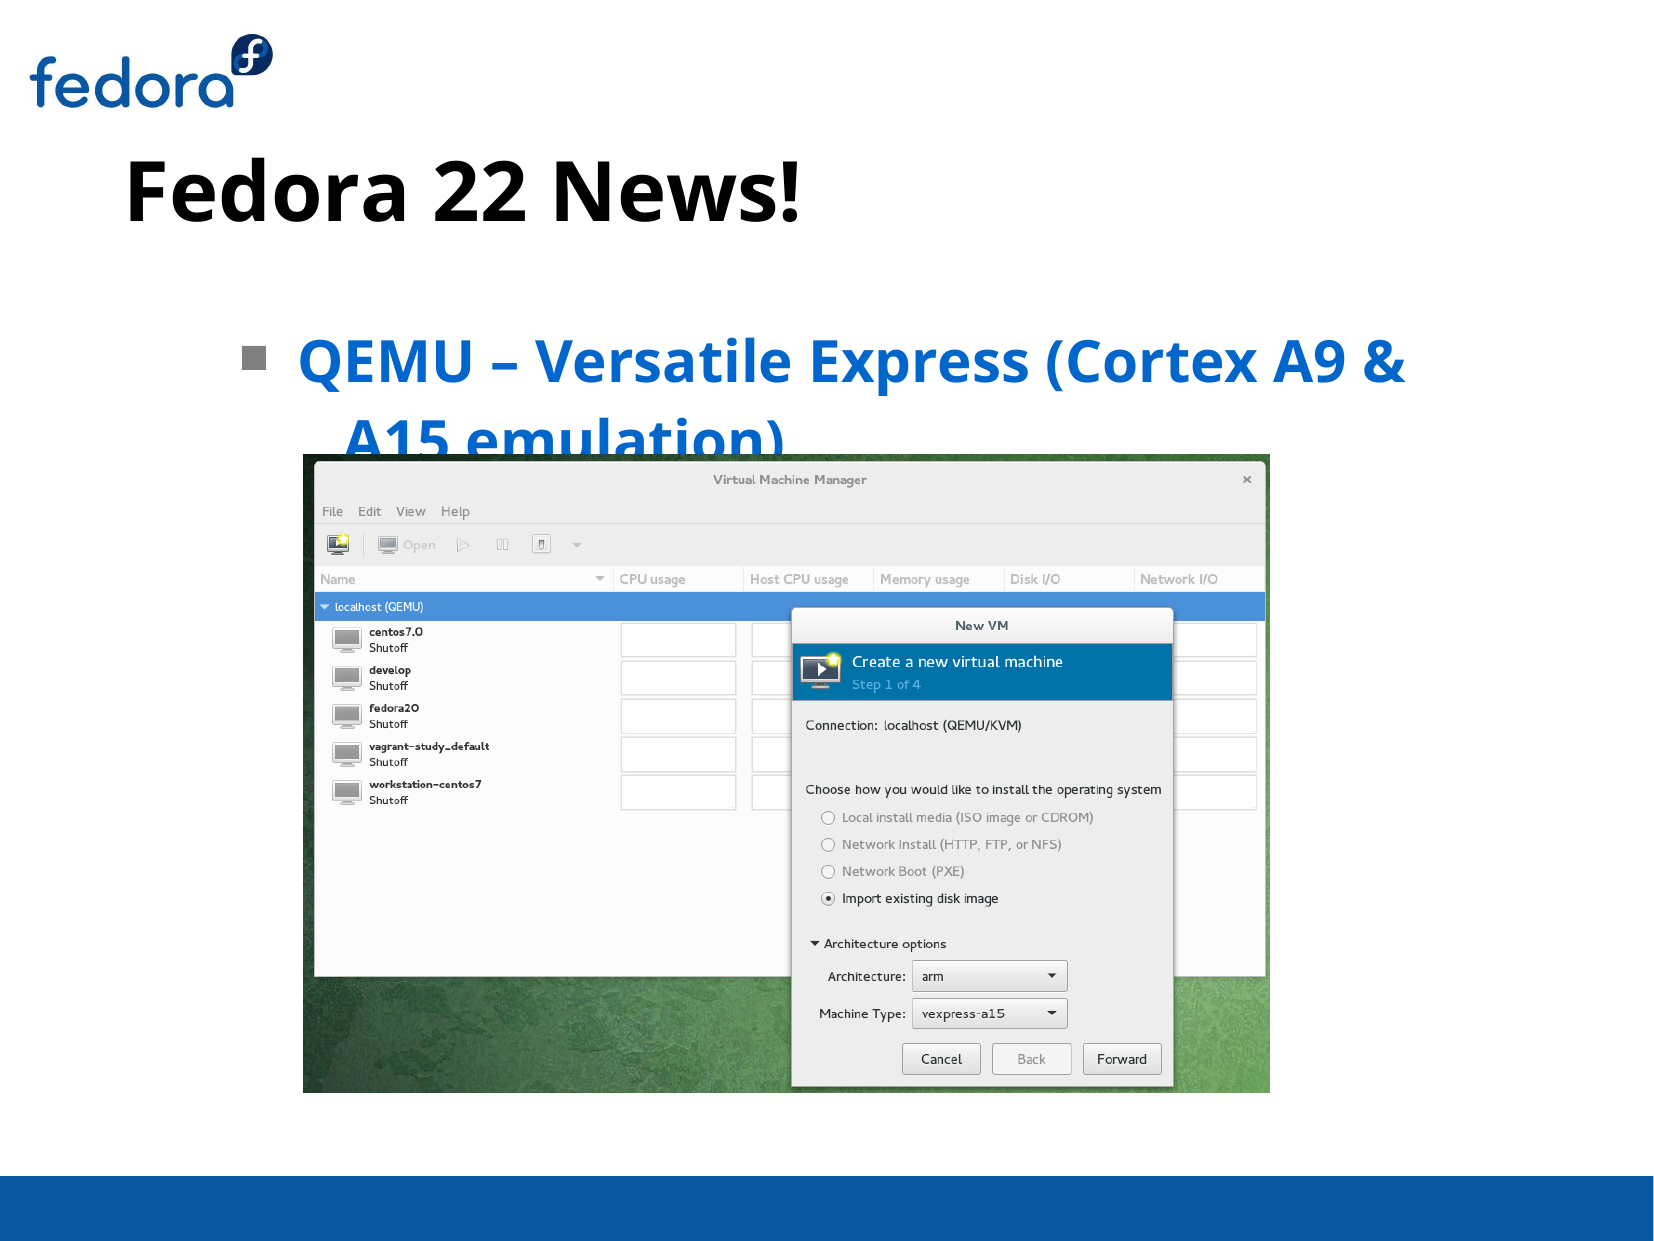

# Fedora 22 News!
QEMU – Versatile Express (Cortex A9 & A15 emulation)